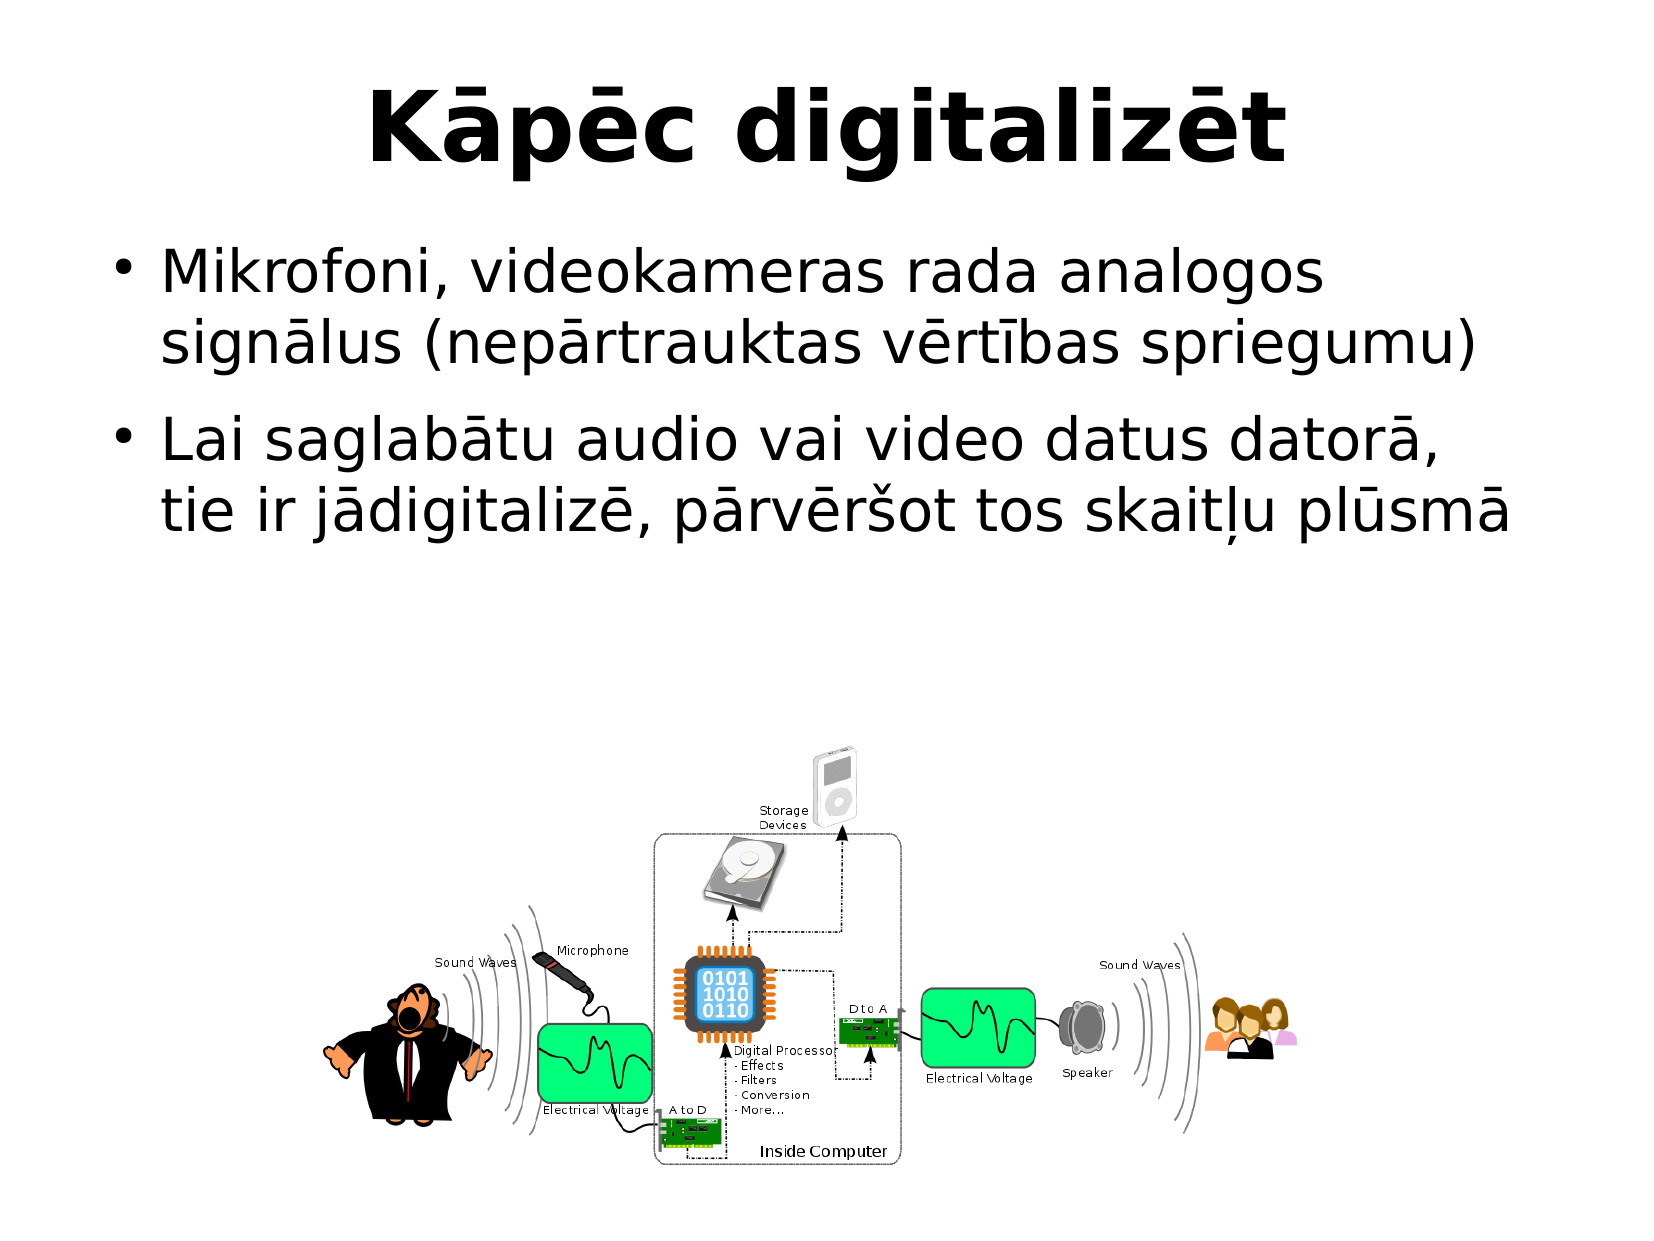

# Kāpēc digitalizēt
Mikrofoni, videokameras rada analogos signālus (nepārtrauktas vērtības spriegumu)
Lai saglabātu audio vai video datus datorā, tie ir jādigitalizē, pārvēršot tos skaitļu plūsmā